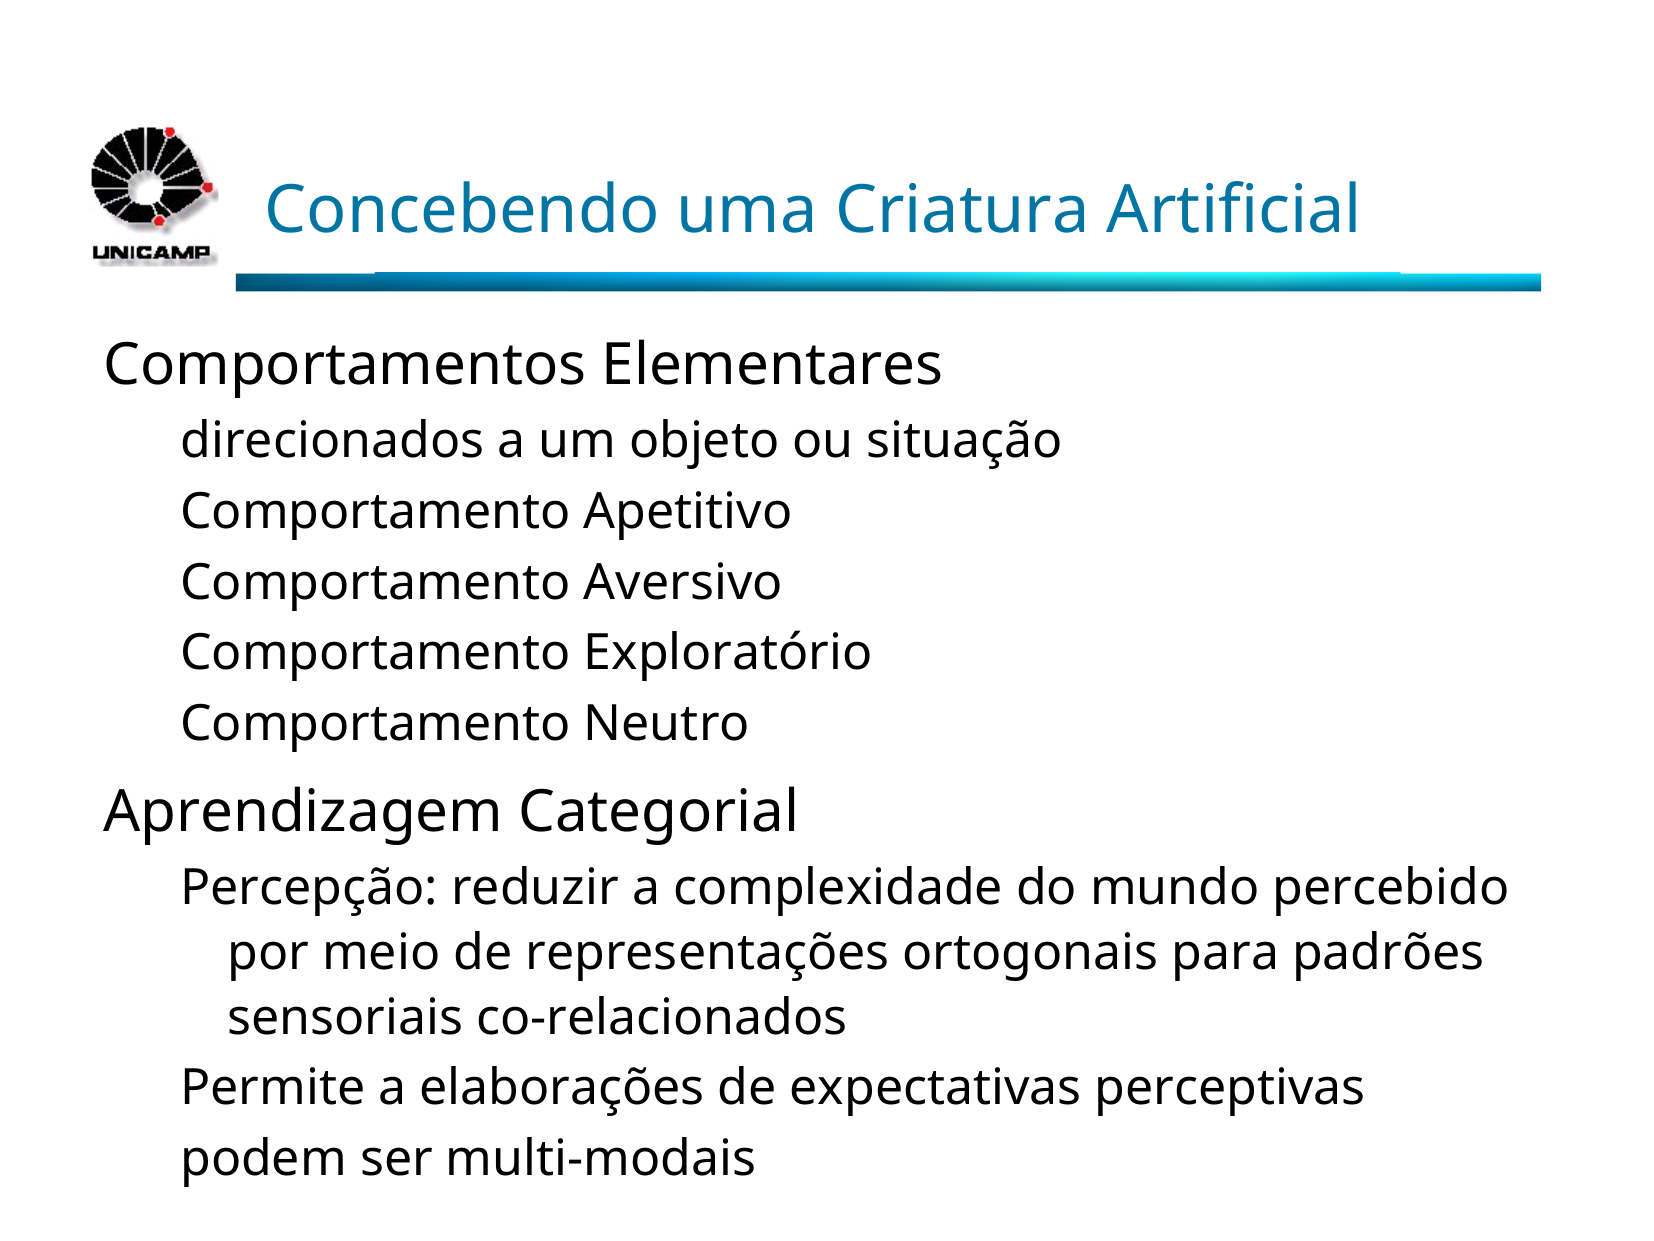

# Concebendo uma Criatura Artificial
Comportamentos Elementares
direcionados a um objeto ou situação
Comportamento Apetitivo
Comportamento Aversivo
Comportamento Exploratório
Comportamento Neutro
Aprendizagem Categorial
Percepção: reduzir a complexidade do mundo percebido por meio de representações ortogonais para padrões sensoriais co-relacionados
Permite a elaborações de expectativas perceptivas
podem ser multi-modais